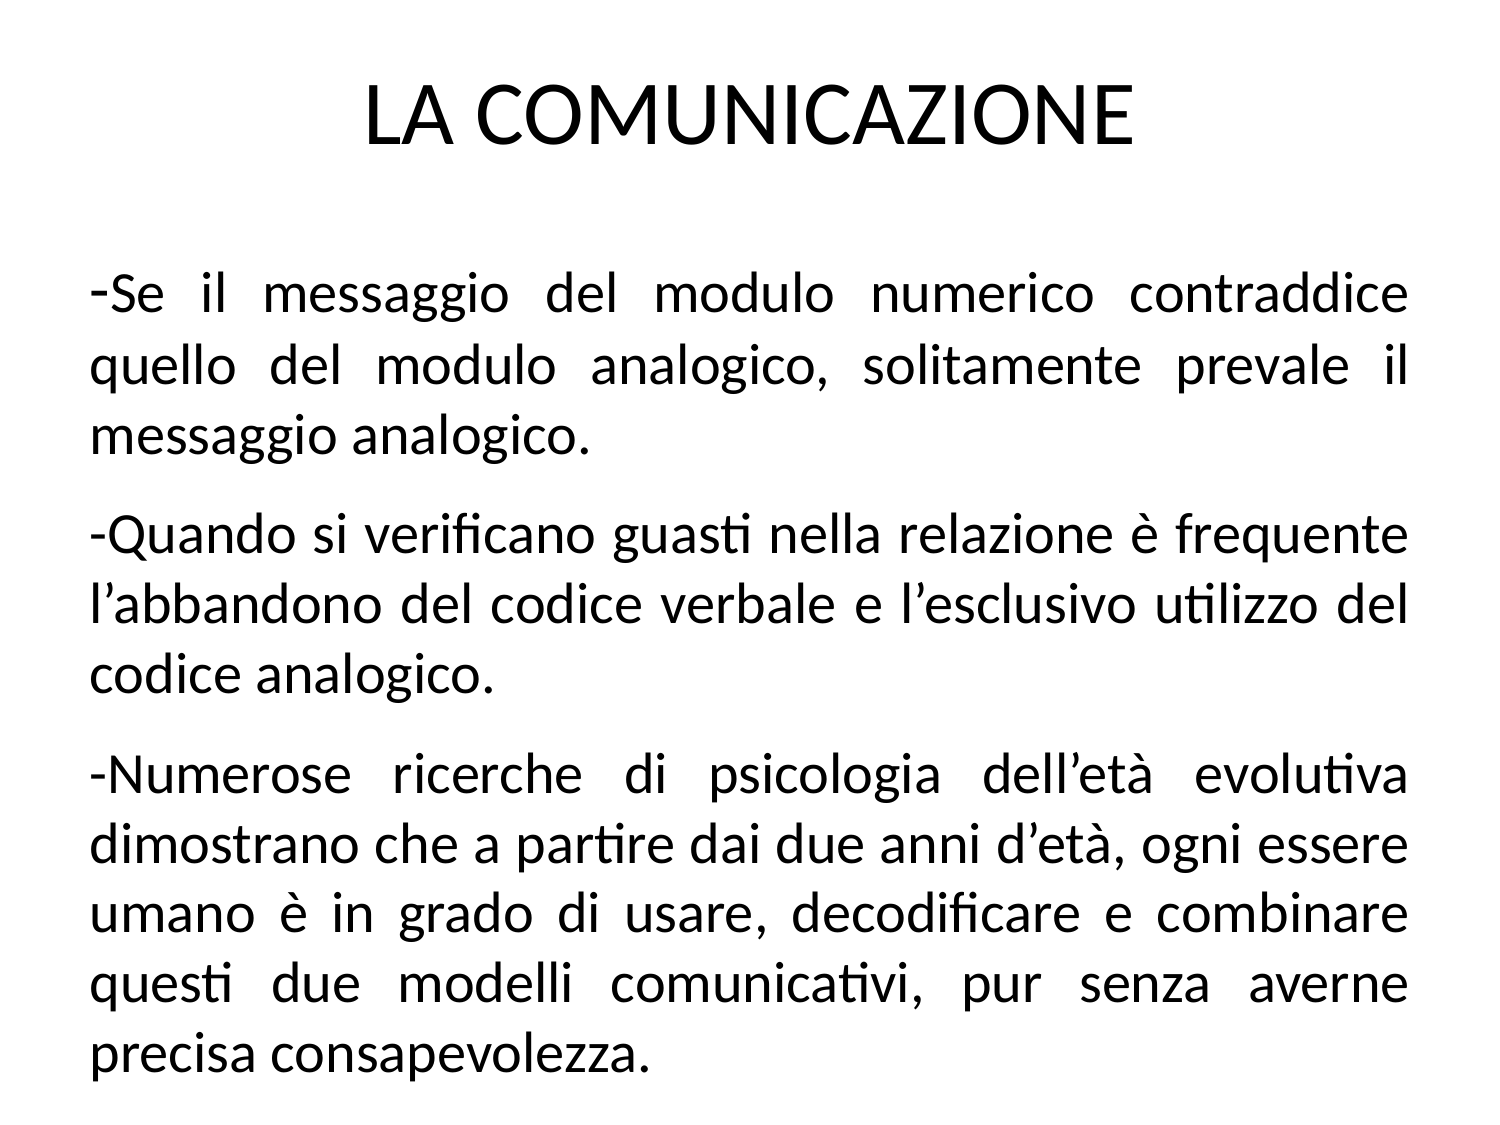

# LA COMUNICAZIONE
-Se il messaggio del modulo numerico contraddice quello del modulo analogico, solitamente prevale il messaggio analogico.
-Quando si verificano guasti nella relazione è frequente l’abbandono del codice verbale e l’esclusivo utilizzo del codice analogico.
-Numerose ricerche di psicologia dell’età evolutiva dimostrano che a partire dai due anni d’età, ogni essere umano è in grado di usare, decodificare e combinare questi due modelli comunicativi, pur senza averne precisa consapevolezza.